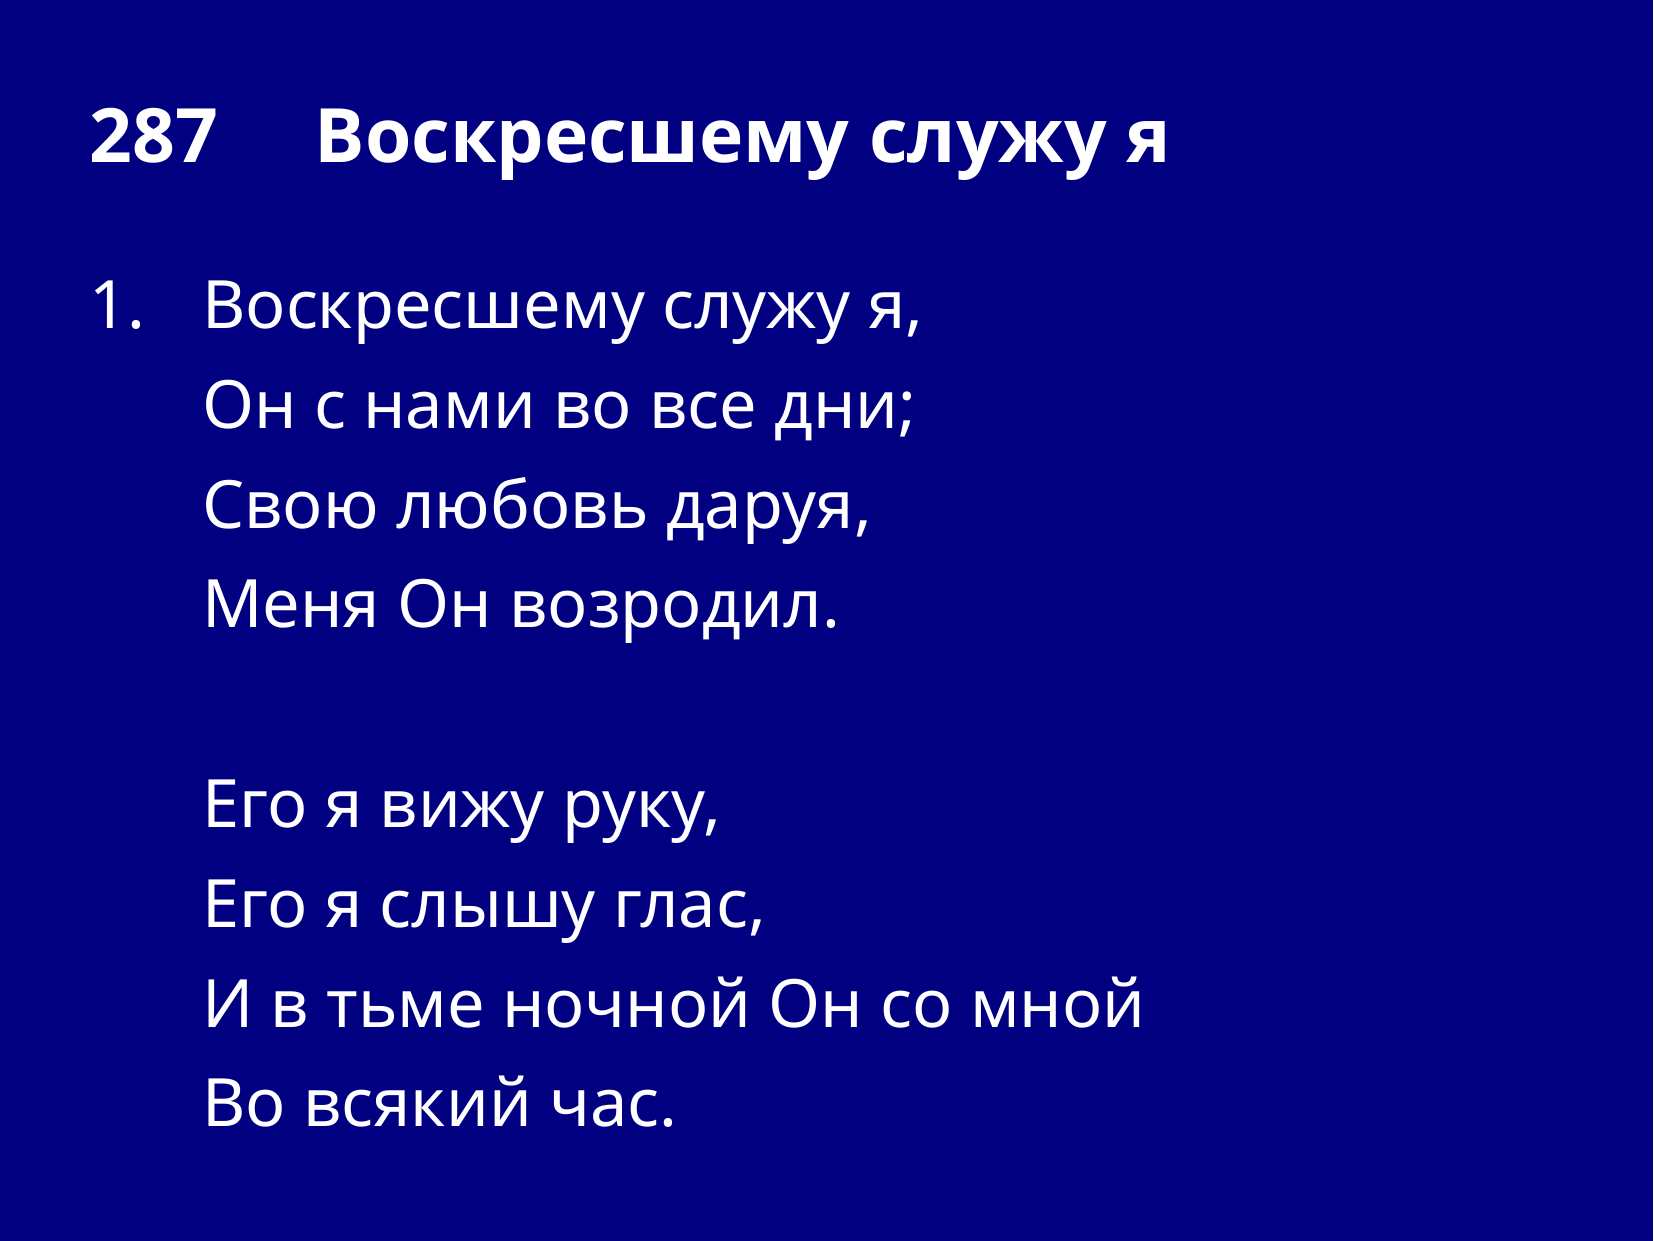

287	Воскресшему служу я
1.	Воскресшему служу я,
	Он с нами во все дни;
	Свою любовь даруя,
	Меня Он возродил.
	Его я вижу руку,
	Его я слышу глас,
	И в тьме ночной Он со мной
	Во всякий час.